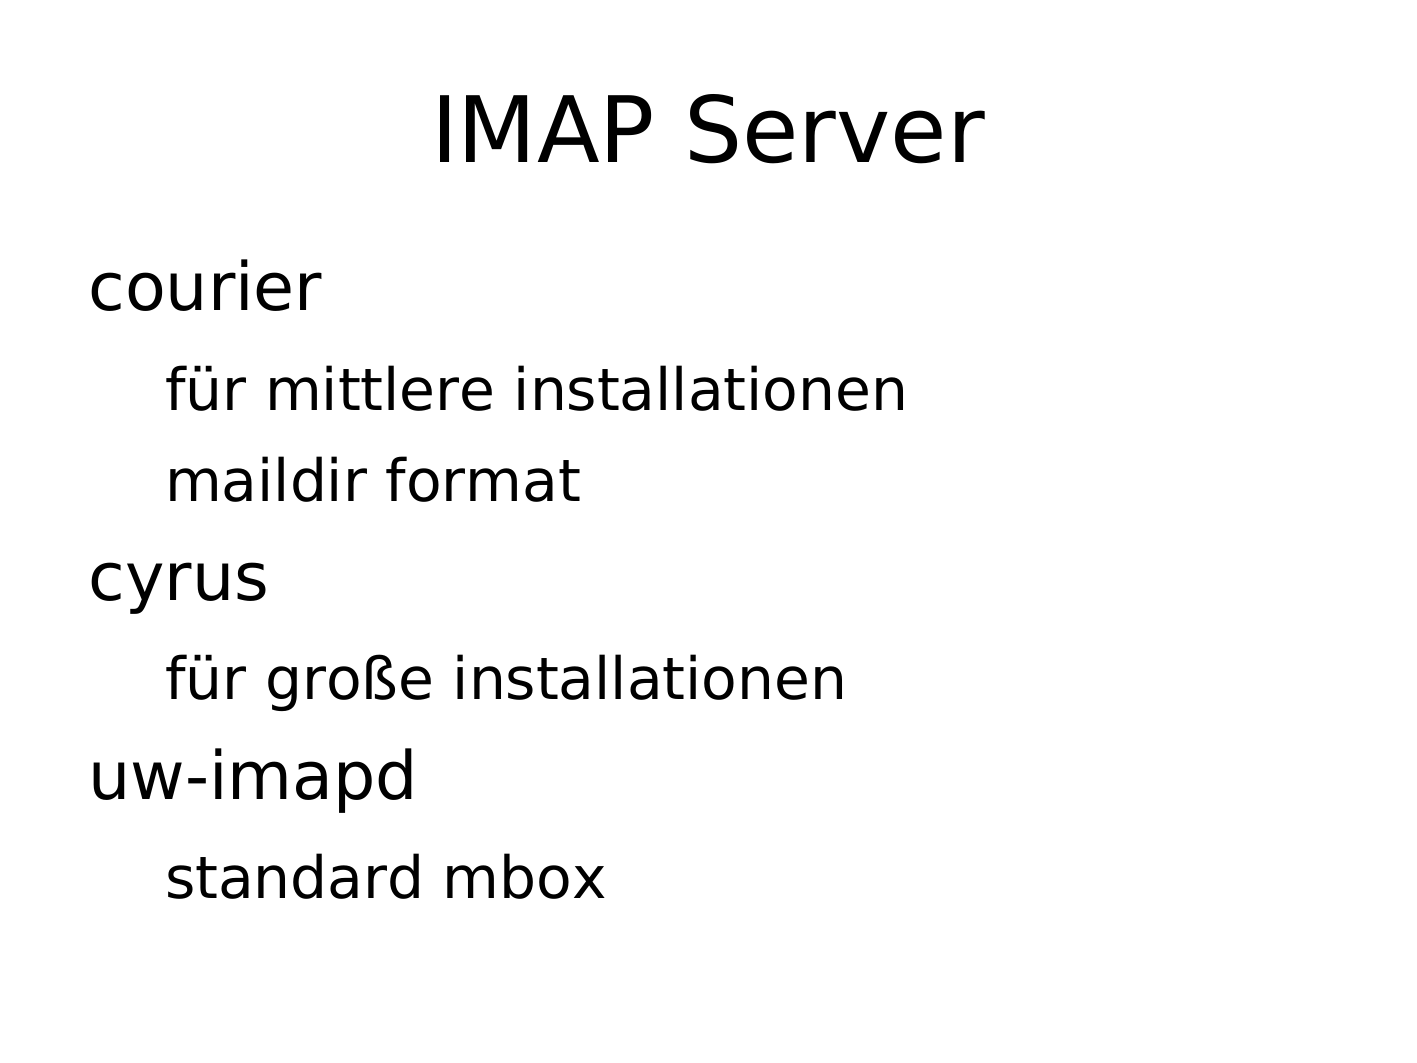

# IMAP Server
courier
für mittlere installationen
maildir format
cyrus
für große installationen
uw-imapd
standard mbox